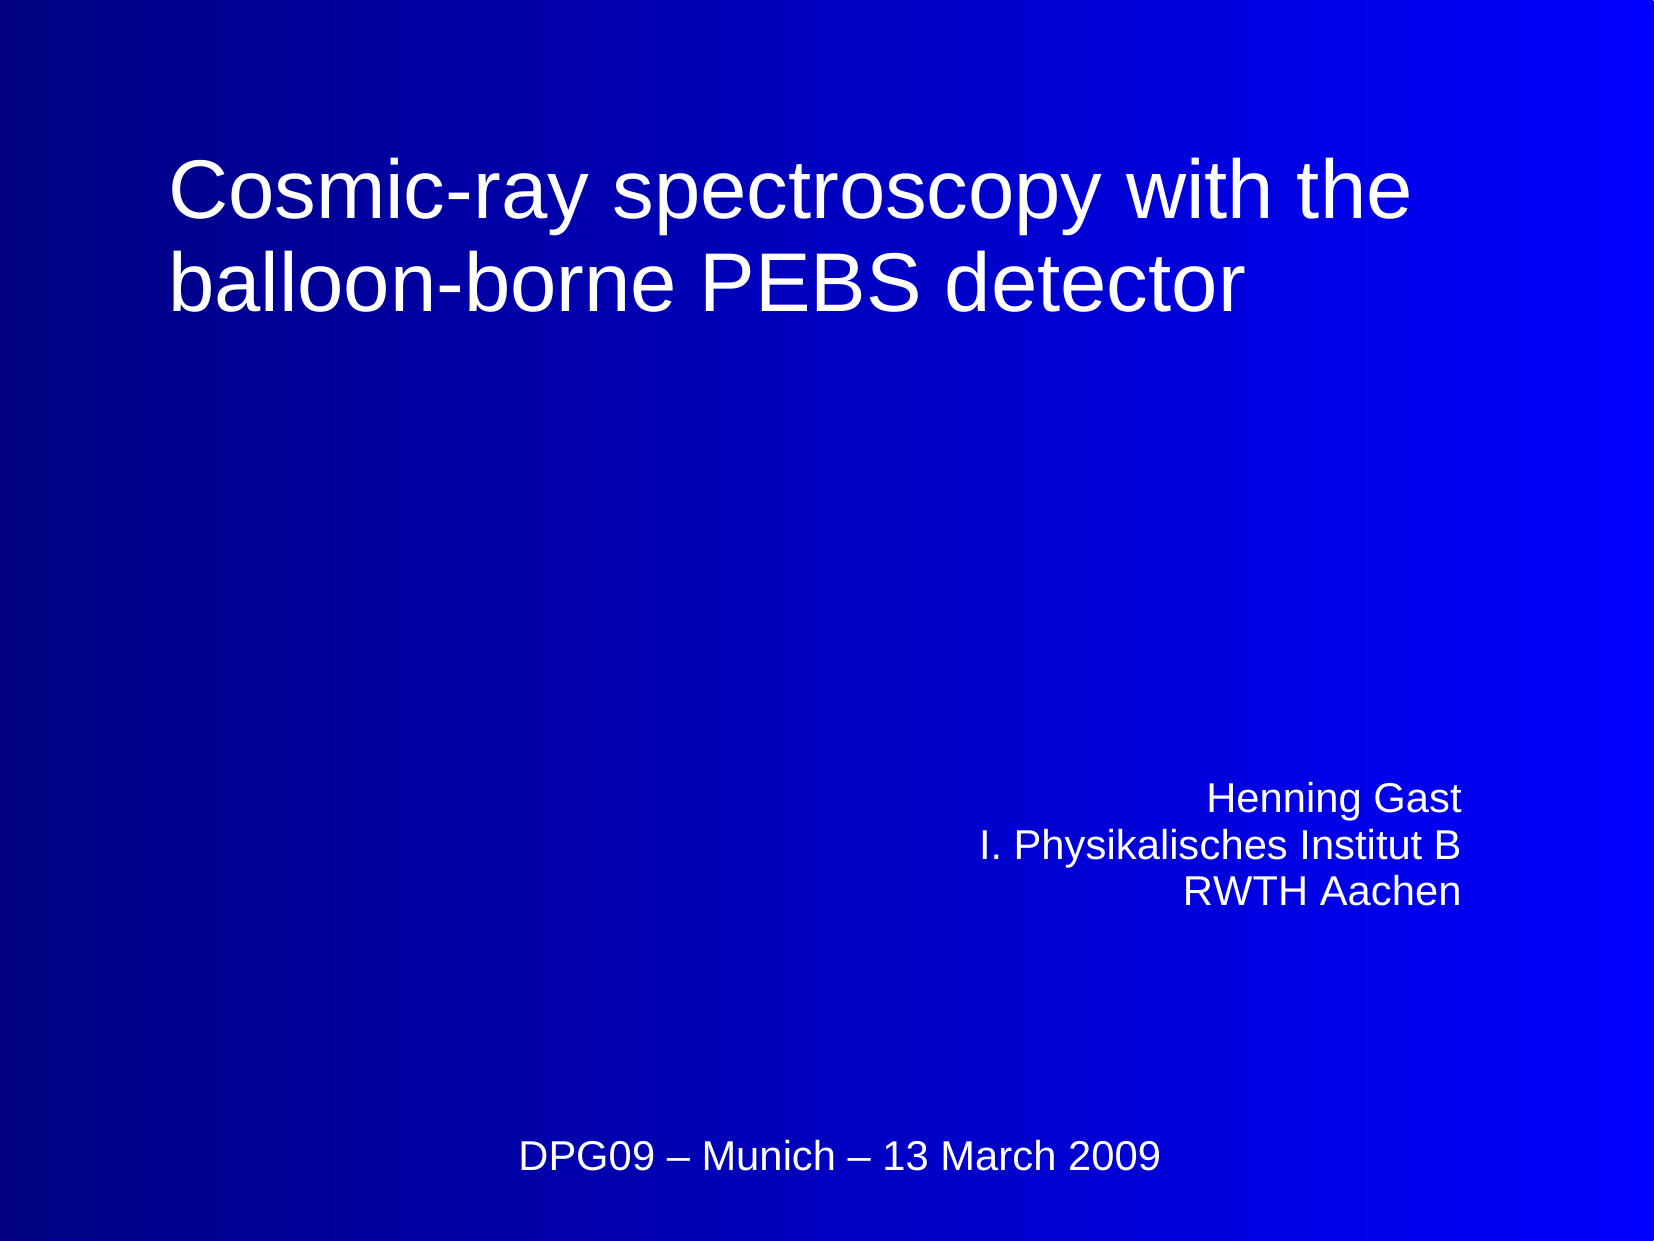

Cosmic-ray spectroscopy with the balloon-borne PEBS detector
Henning Gast
I. Physikalisches Institut B
RWTH Aachen
DPG09 – Munich – 13 March 2009